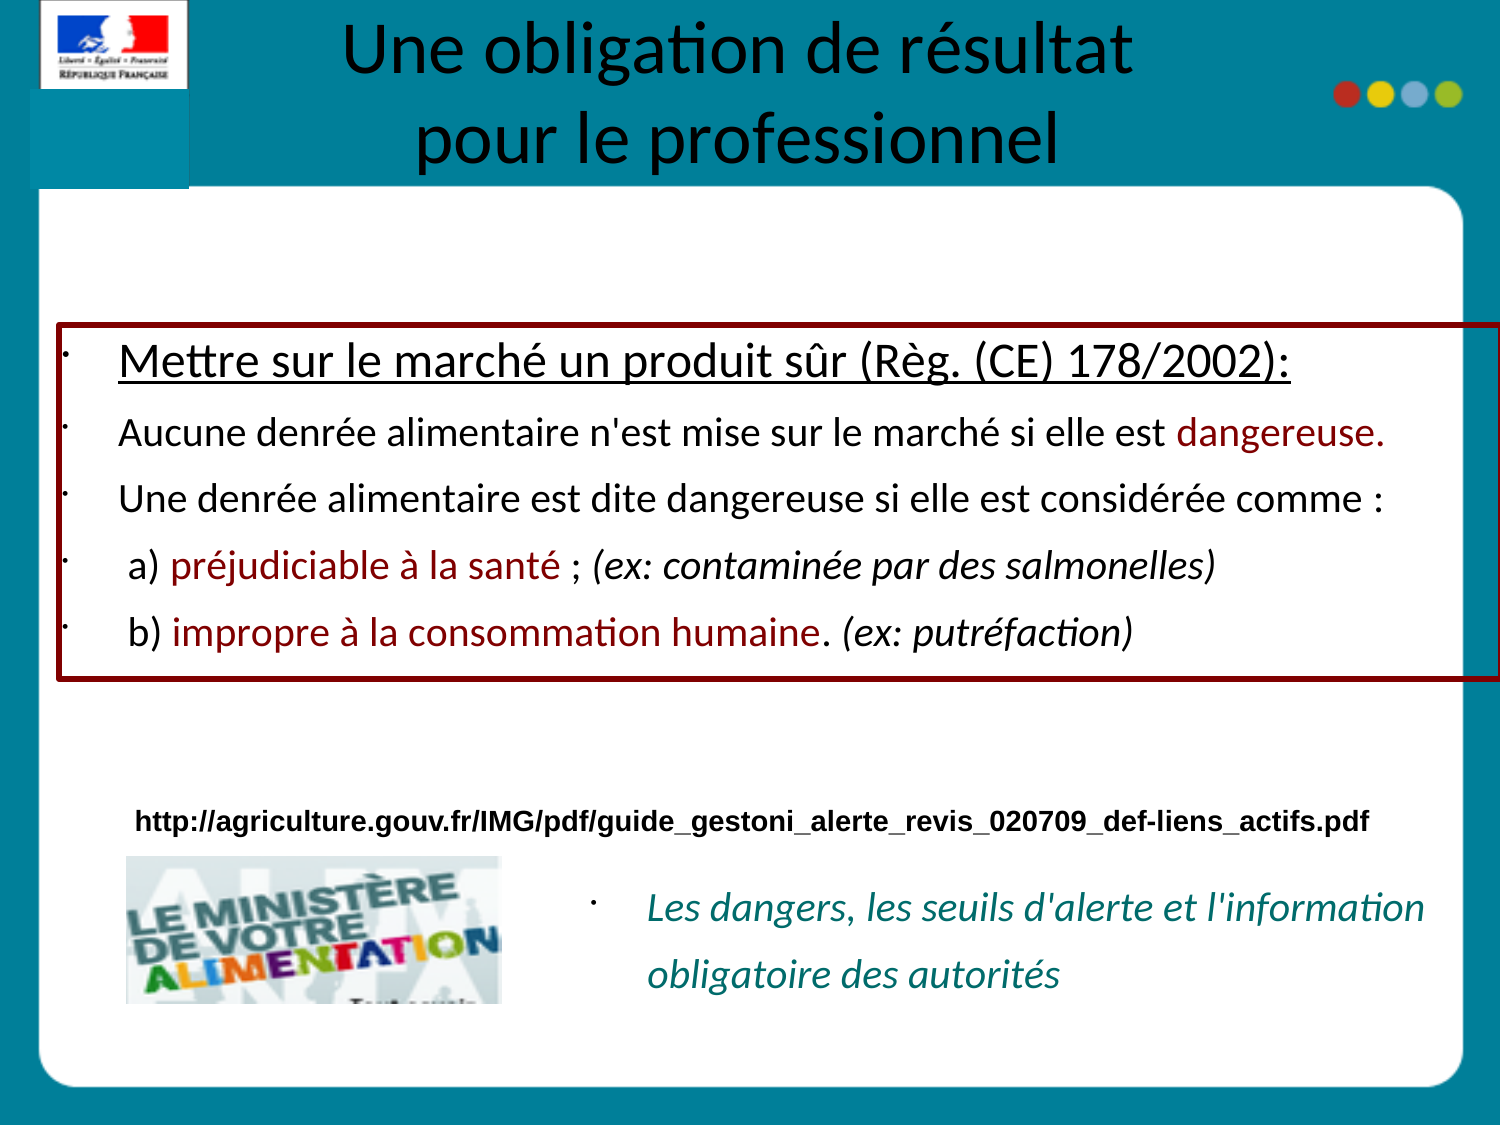

# Une obligation de résultat pour le professionnel
Mettre sur le marché un produit sûr (Règ. (CE) 178/2002):
Aucune denrée alimentaire n'est mise sur le marché si elle est dangereuse.
Une denrée alimentaire est dite dangereuse si elle est considérée comme :
 a) préjudiciable à la santé ; (ex: contaminée par des salmonelles)
 b) impropre à la consommation humaine. (ex: putréfaction)
http://agriculture.gouv.fr/IMG/pdf/guide_gestoni_alerte_revis_020709_def-liens_actifs.pdf
Les dangers, les seuils d'alerte et l'information
 obligatoire des autorités